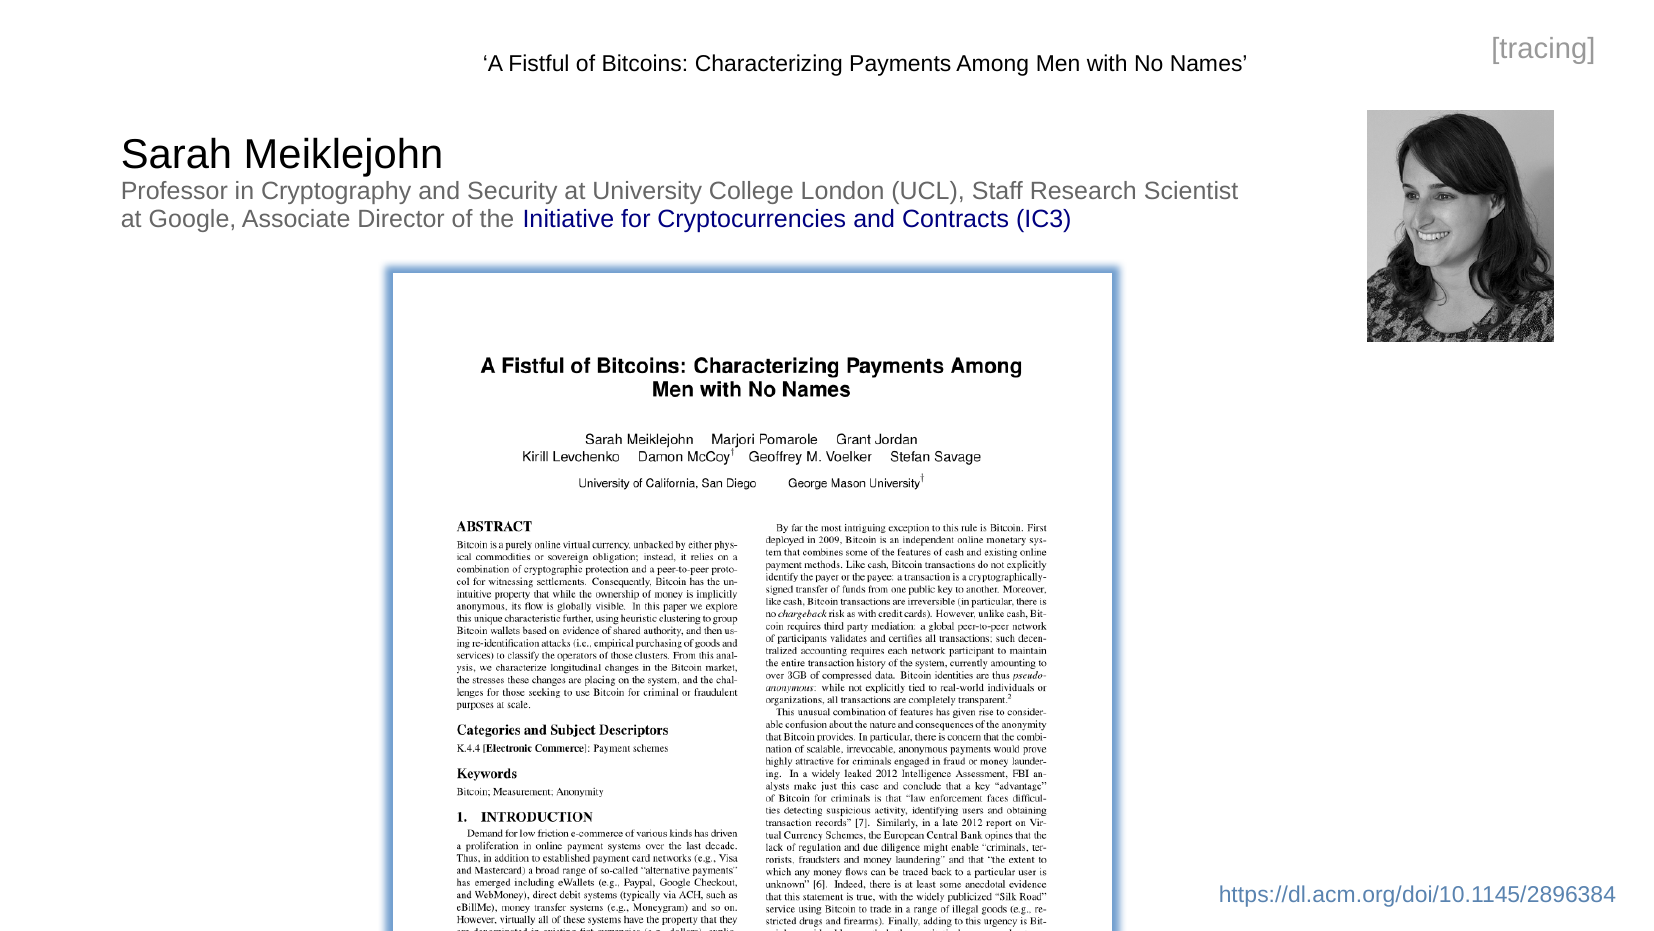

[tracing]
‘A Fistful of Bitcoins: Characterizing Payments Among Men with No Names’
Sarah Meiklejohn
Professor in Cryptography and Security at University College London (UCL), Staff Research Scientist
at Google, Associate Director of the Initiative for Cryptocurrencies and Contracts (IC3)
https://dl.acm.org/doi/10.1145/2896384